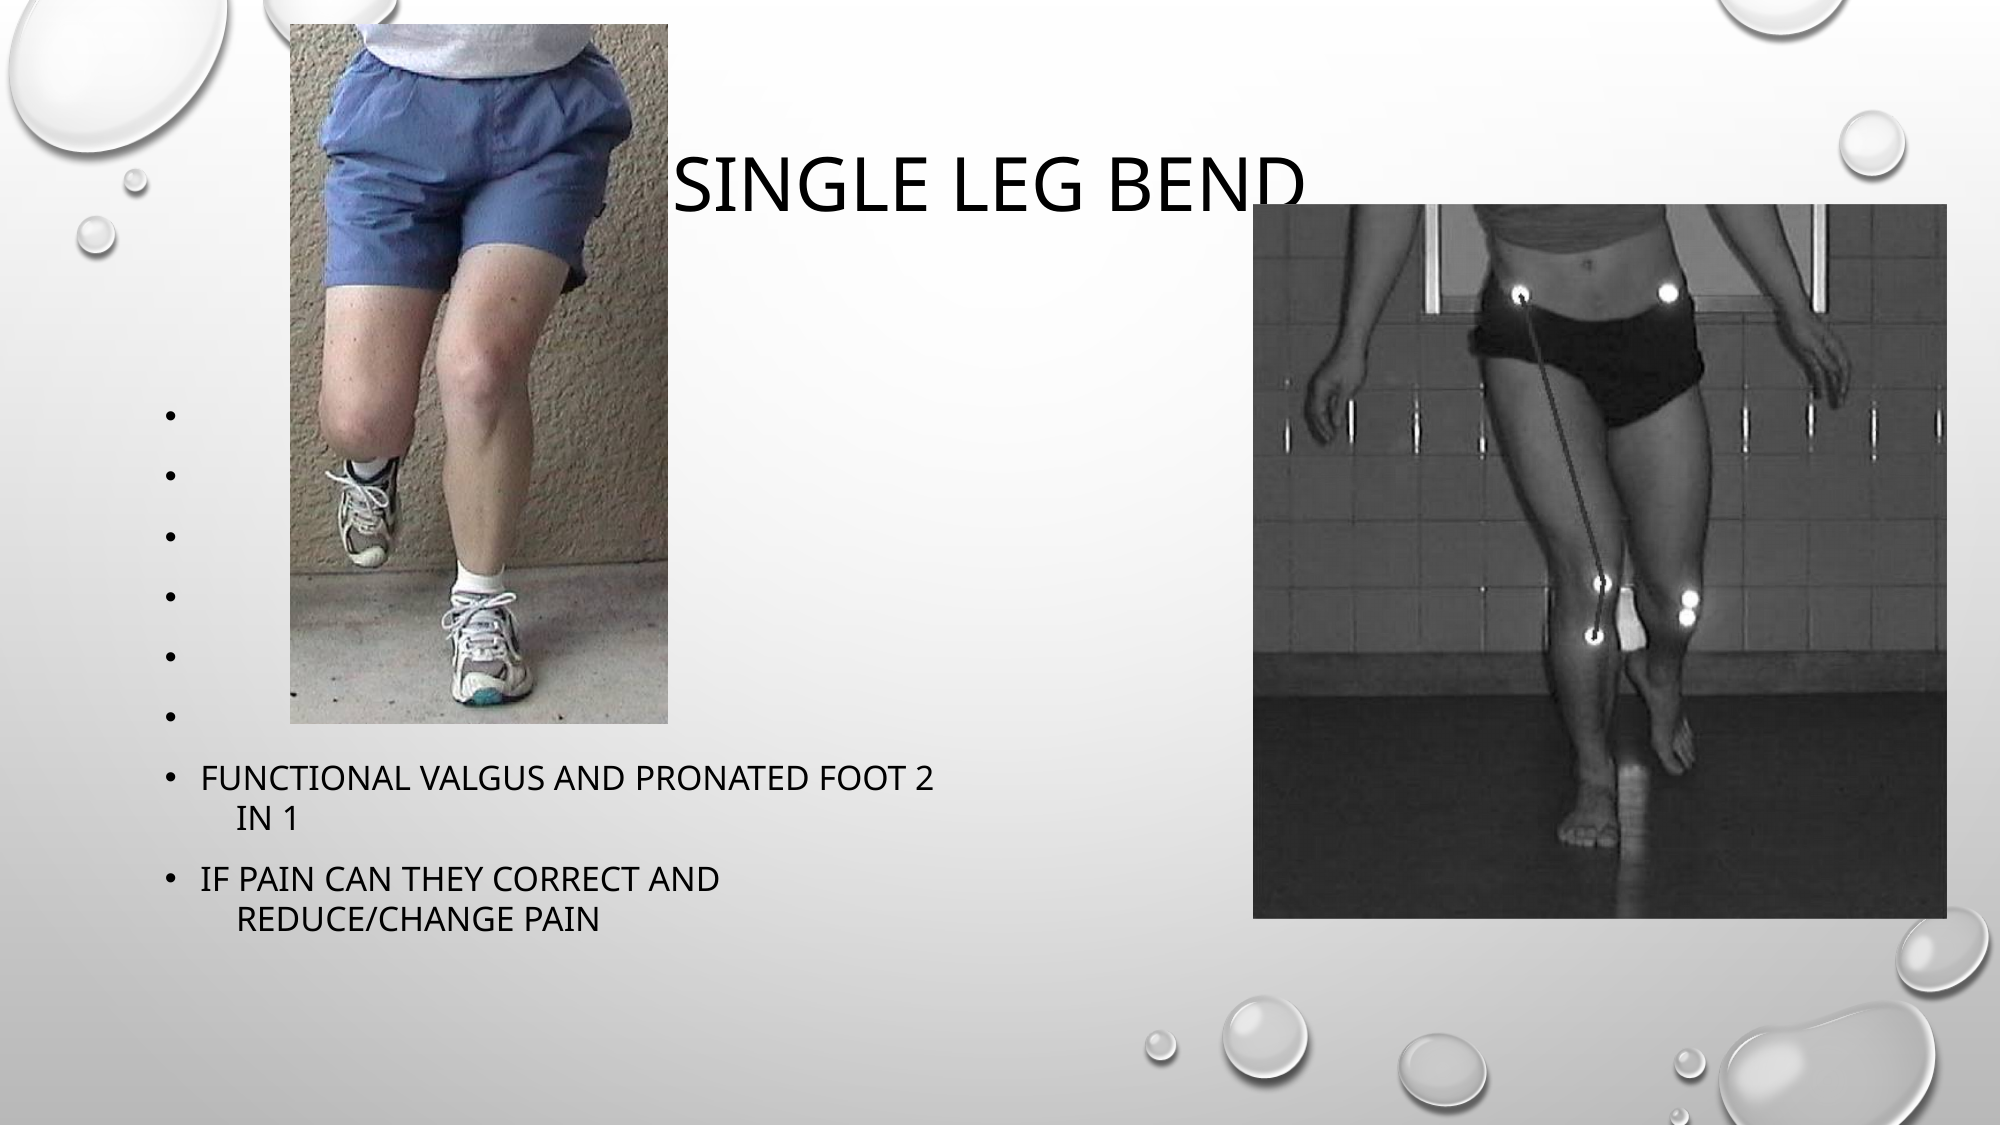

# Single leg bend
Functional valgus and pronated foot 2 in 1
If pain can they correct and reduce/change pain